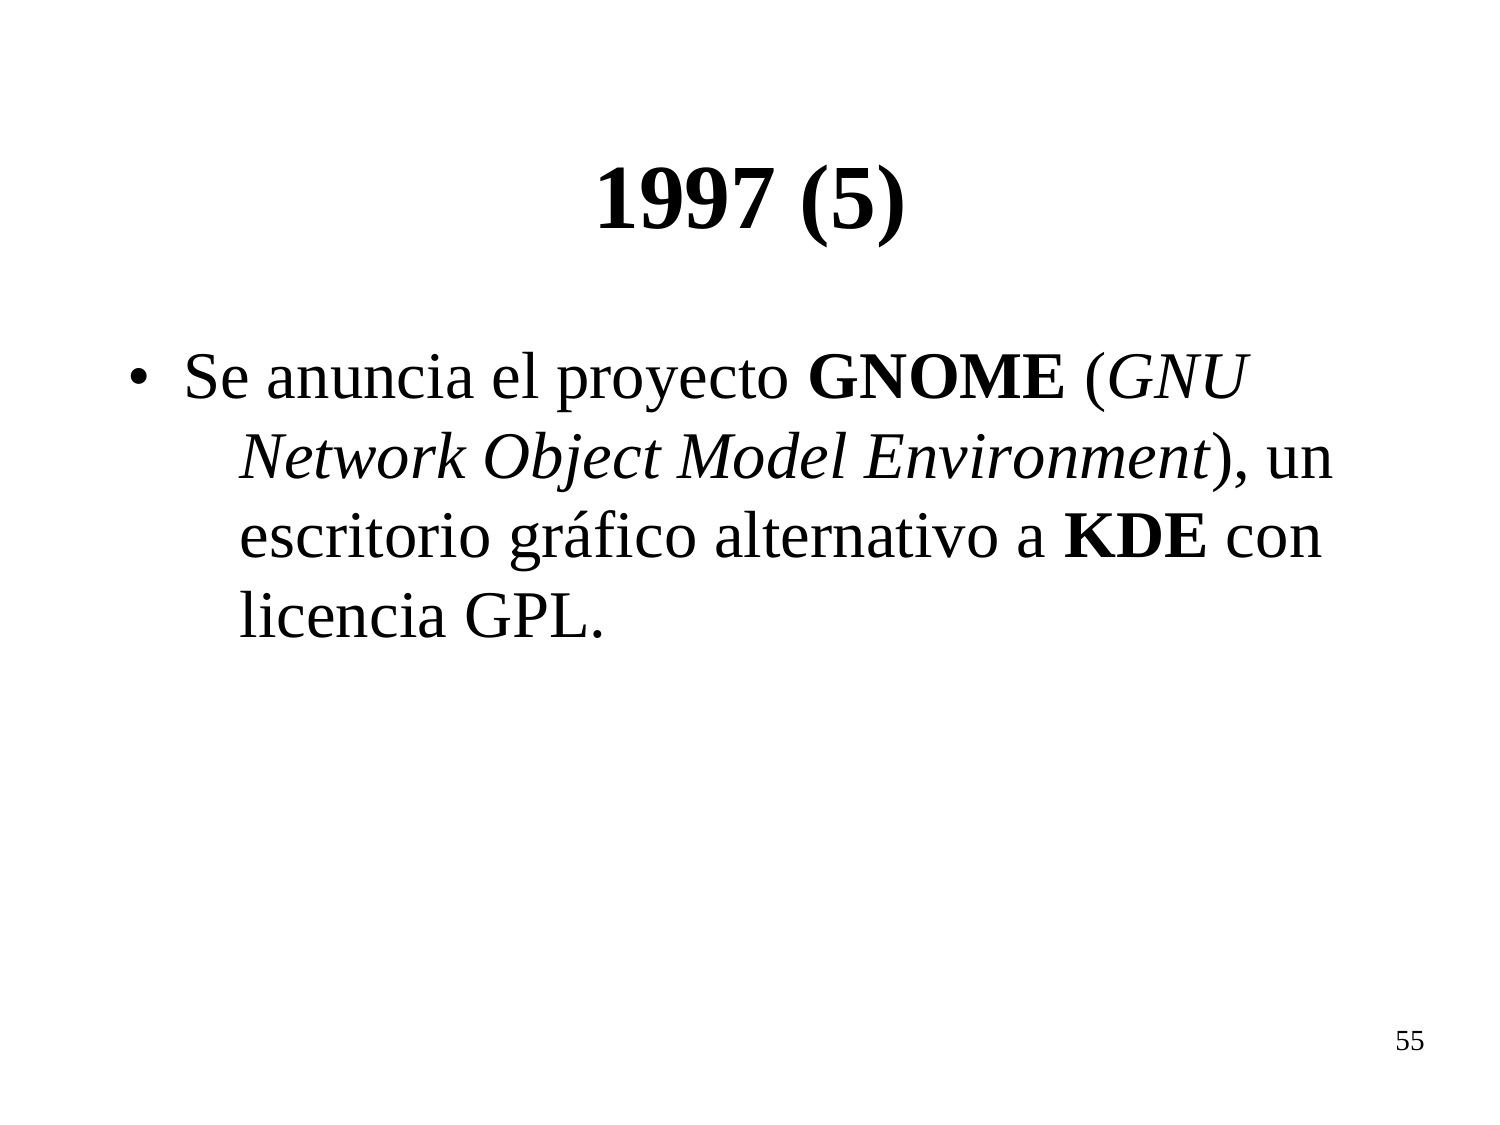

# 1997 (5)
Se anuncia el proyecto GNOME (GNU Network Object Model Environment), un escritorio gráfico alternativo a KDE con licencia GPL.
55